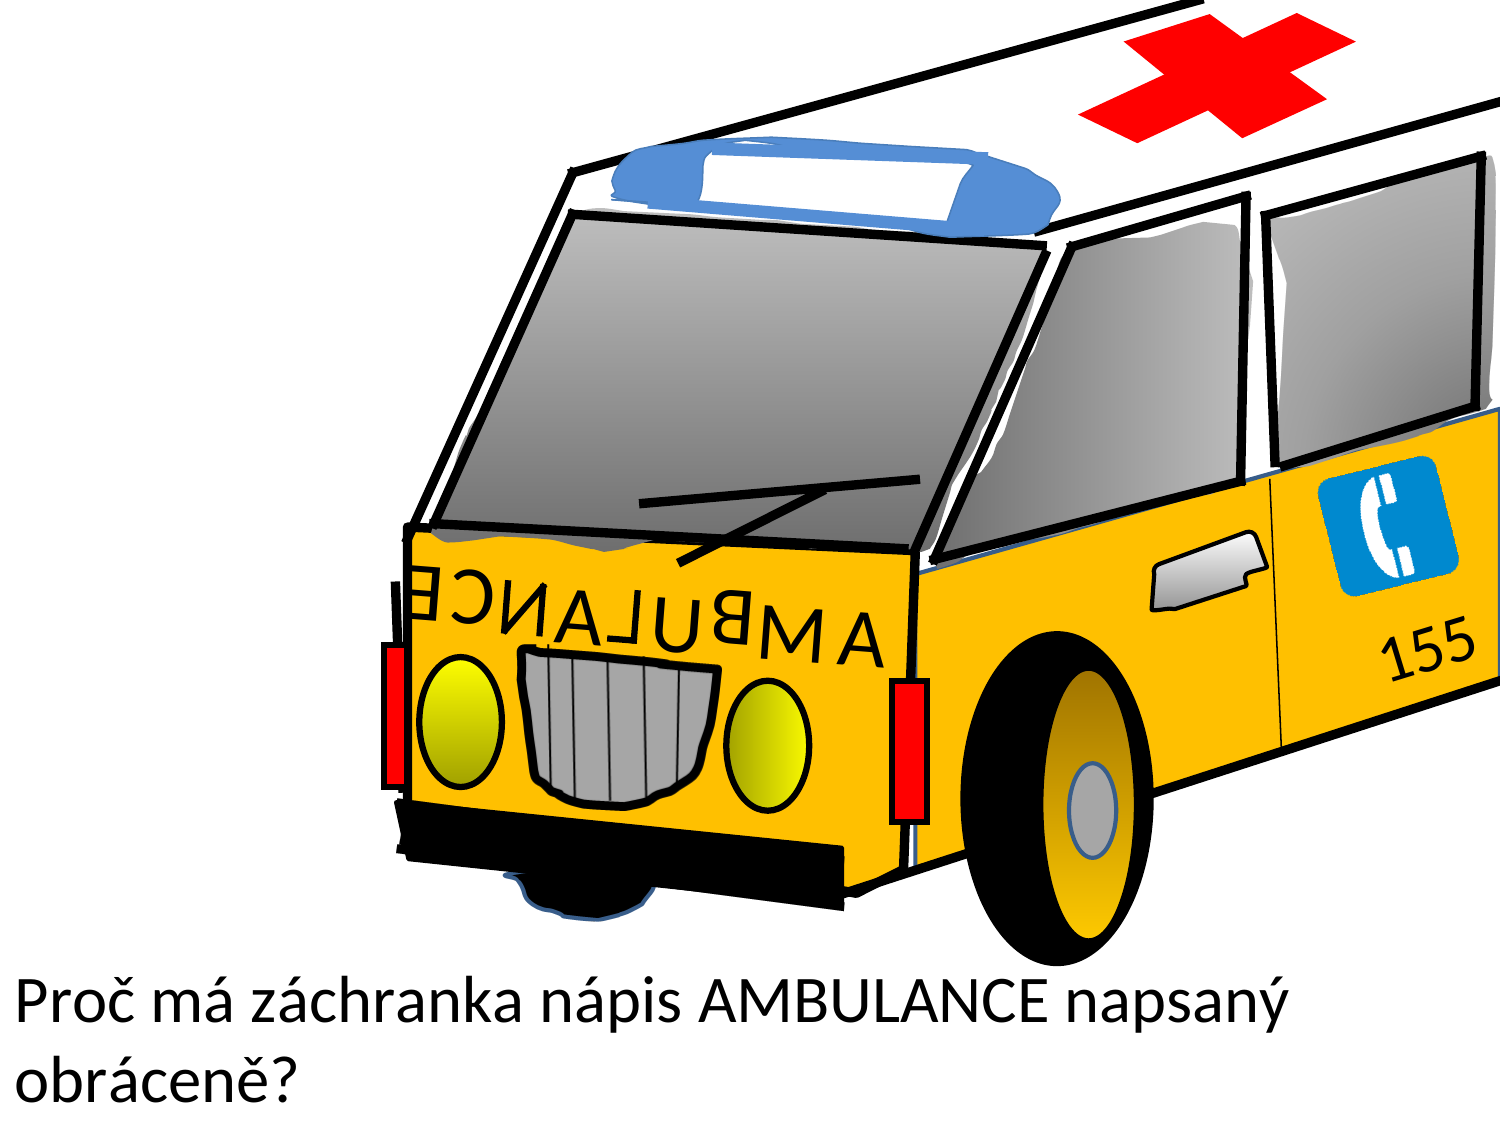

E
C
A
U
B
M
A
155
Proč má záchranka nápis AMBULANCE napsaný obráceně?